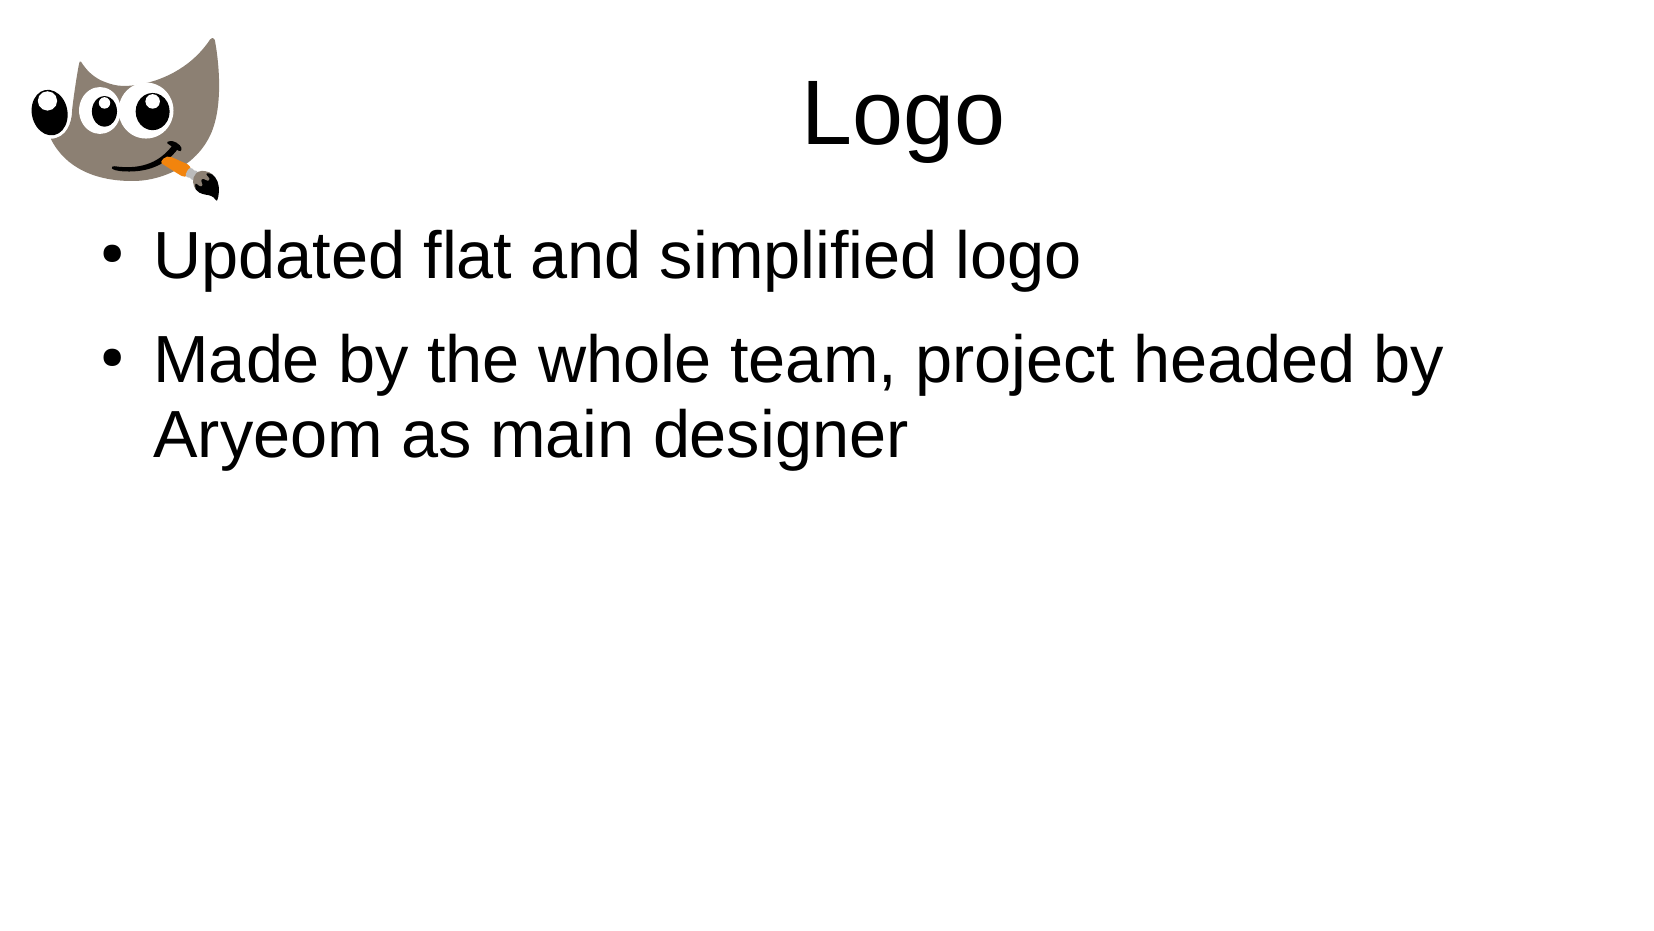

# Logo
Updated flat and simplified logo
Made by the whole team, project headed by Aryeom as main designer